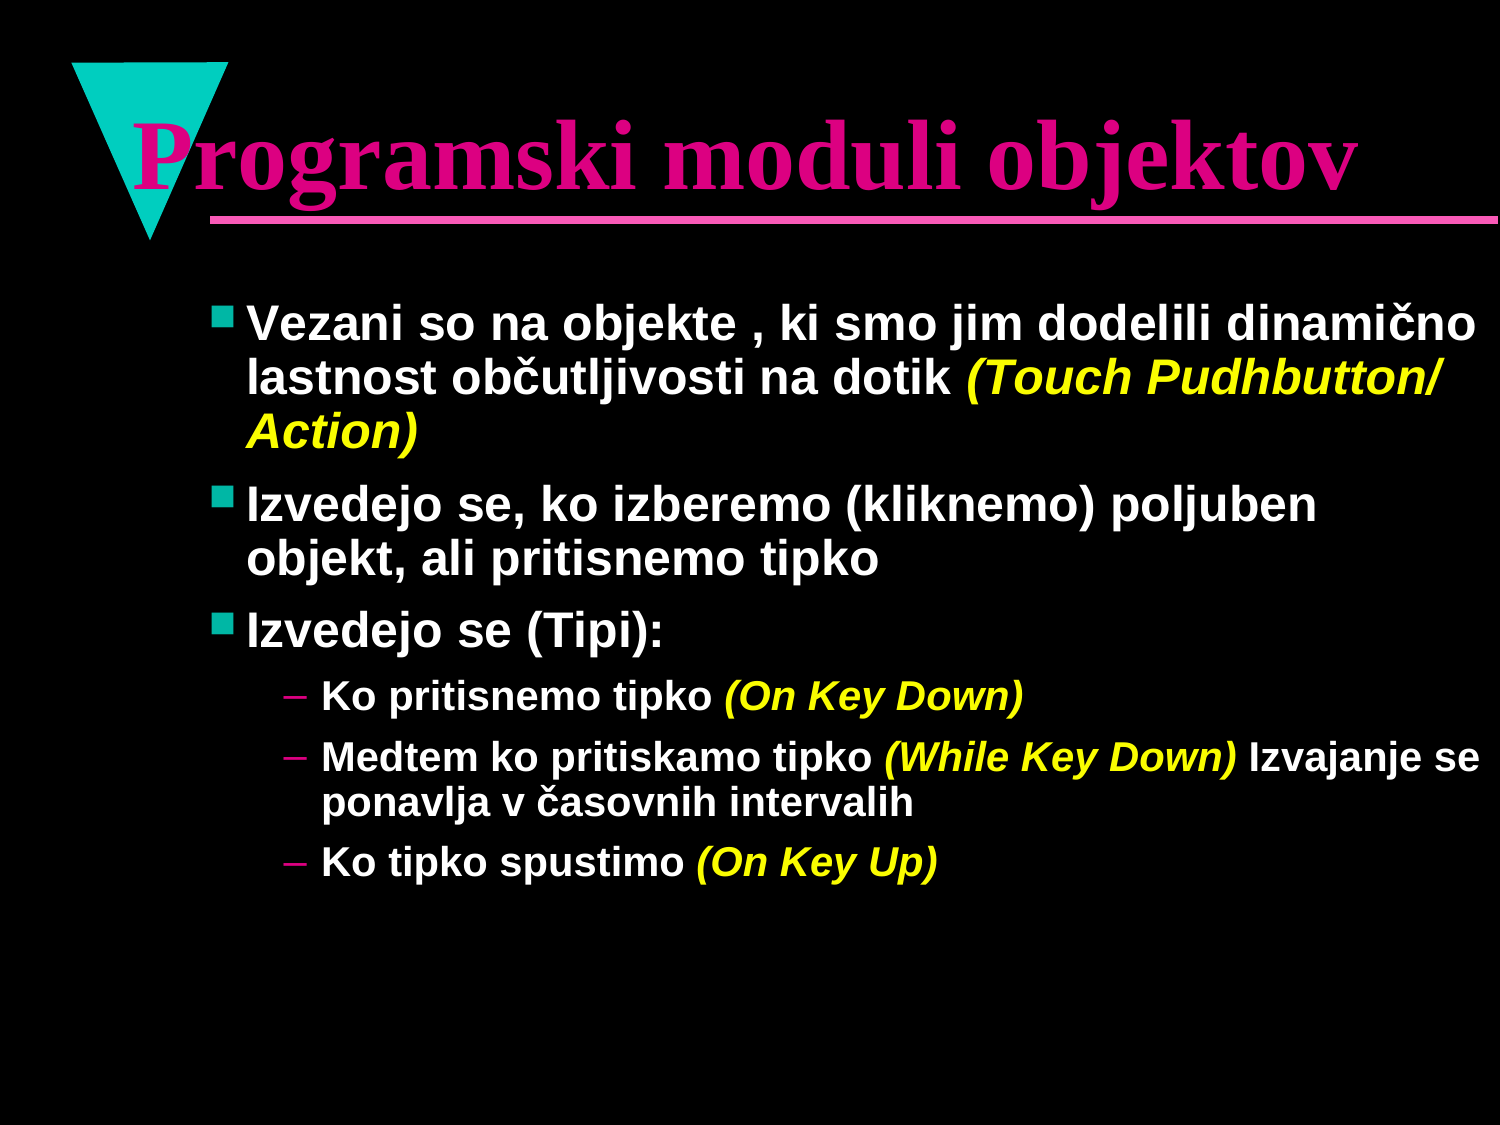

# Programski moduli objektov
Vezani so na objekte , ki smo jim dodelili dinamično lastnost občutljivosti na dotik (Touch Pudhbutton/ Action)
Izvedejo se, ko izberemo (kliknemo) poljuben objekt, ali pritisnemo tipko
Izvedejo se (Tipi):
Ko pritisnemo tipko (On Key Down)
Medtem ko pritiskamo tipko (While Key Down) Izvajanje se ponavlja v časovnih intervalih
Ko tipko spustimo (On Key Up)
RVP2
Kreiranje programskih modulov
19